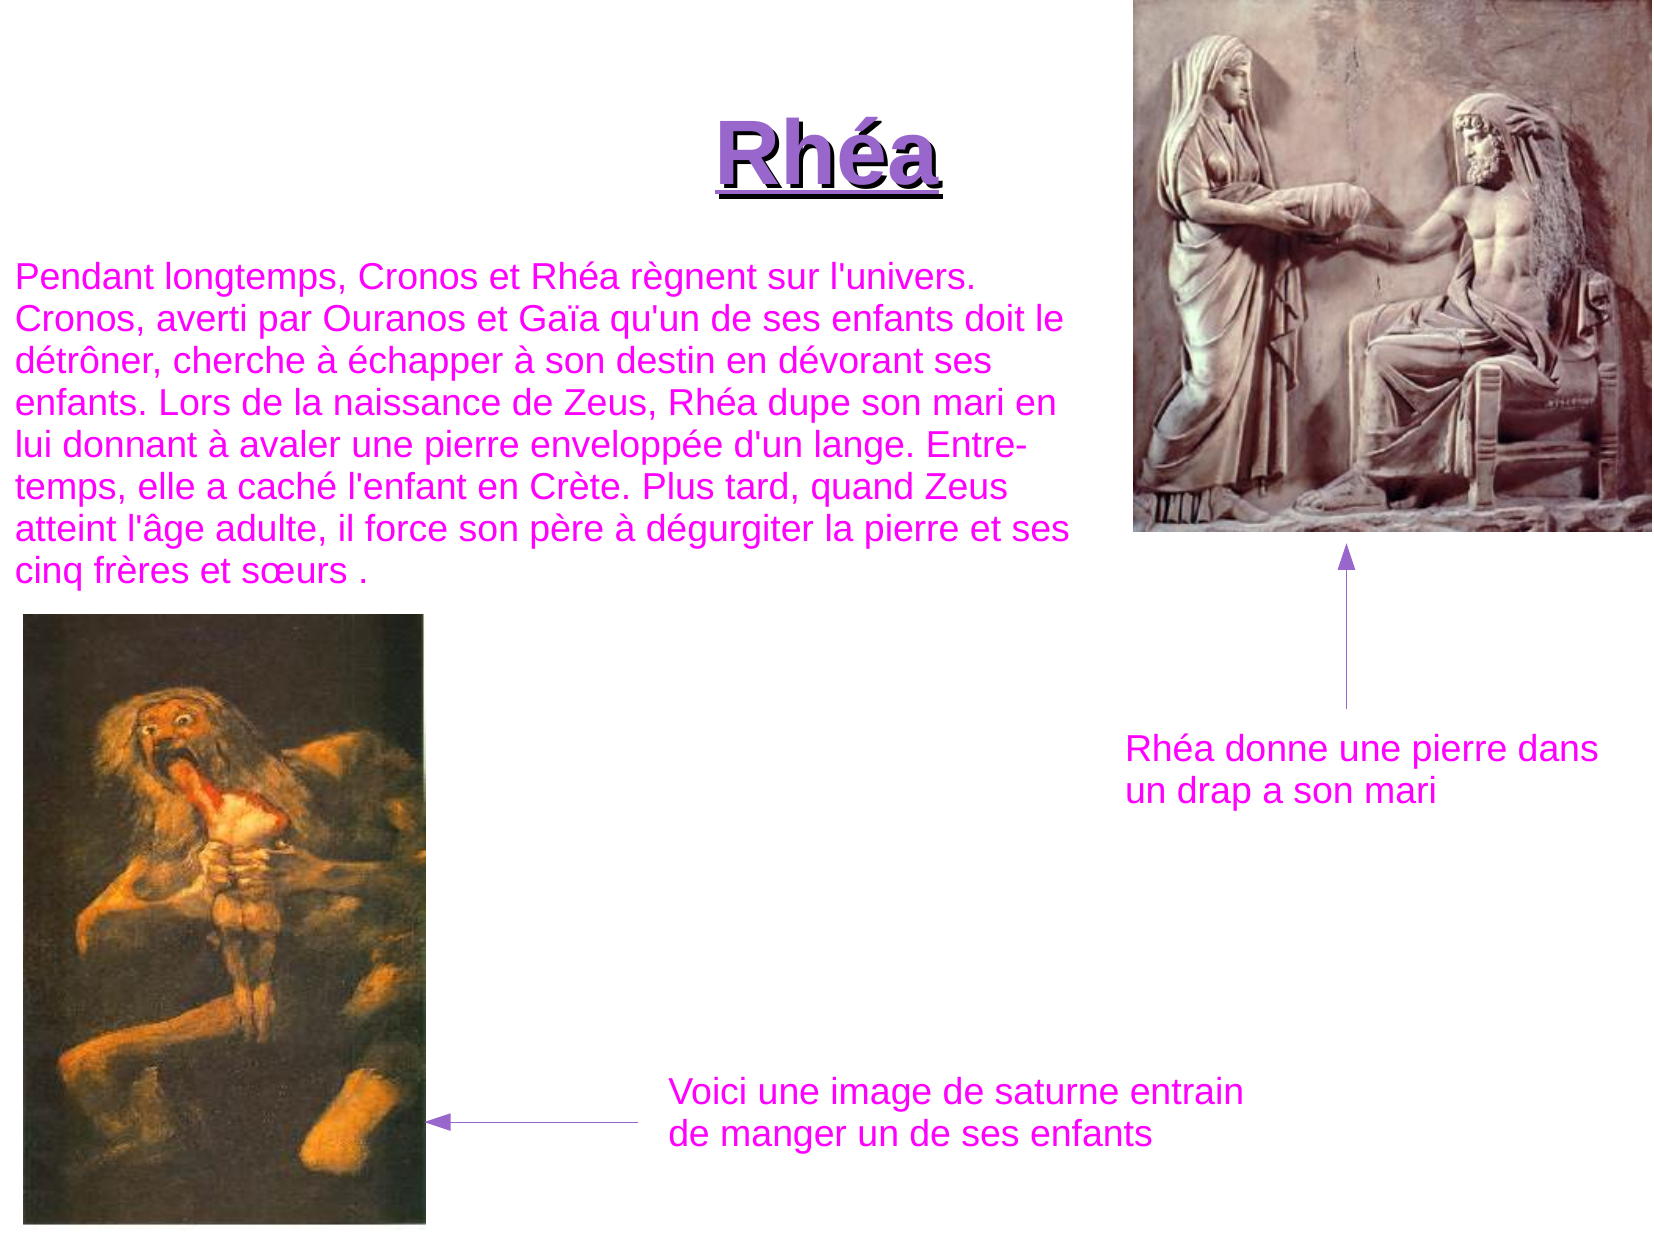

# Rhéa
Pendant longtemps, Cronos et Rhéa règnent sur l'univers. Cronos, averti par Ouranos et Gaïa qu'un de ses enfants doit le détrôner, cherche à échapper à son destin en dévorant ses enfants. Lors de la naissance de Zeus, Rhéa dupe son mari en lui donnant à avaler une pierre enveloppée d'un lange. Entre-temps, elle a caché l'enfant en Crète. Plus tard, quand Zeus atteint l'âge adulte, il force son père à dégurgiter la pierre et ses cinq frères et sœurs .
Rhéa donne une pierre dans un drap a son mari
Voici une image de saturne entrain de manger un de ses enfants